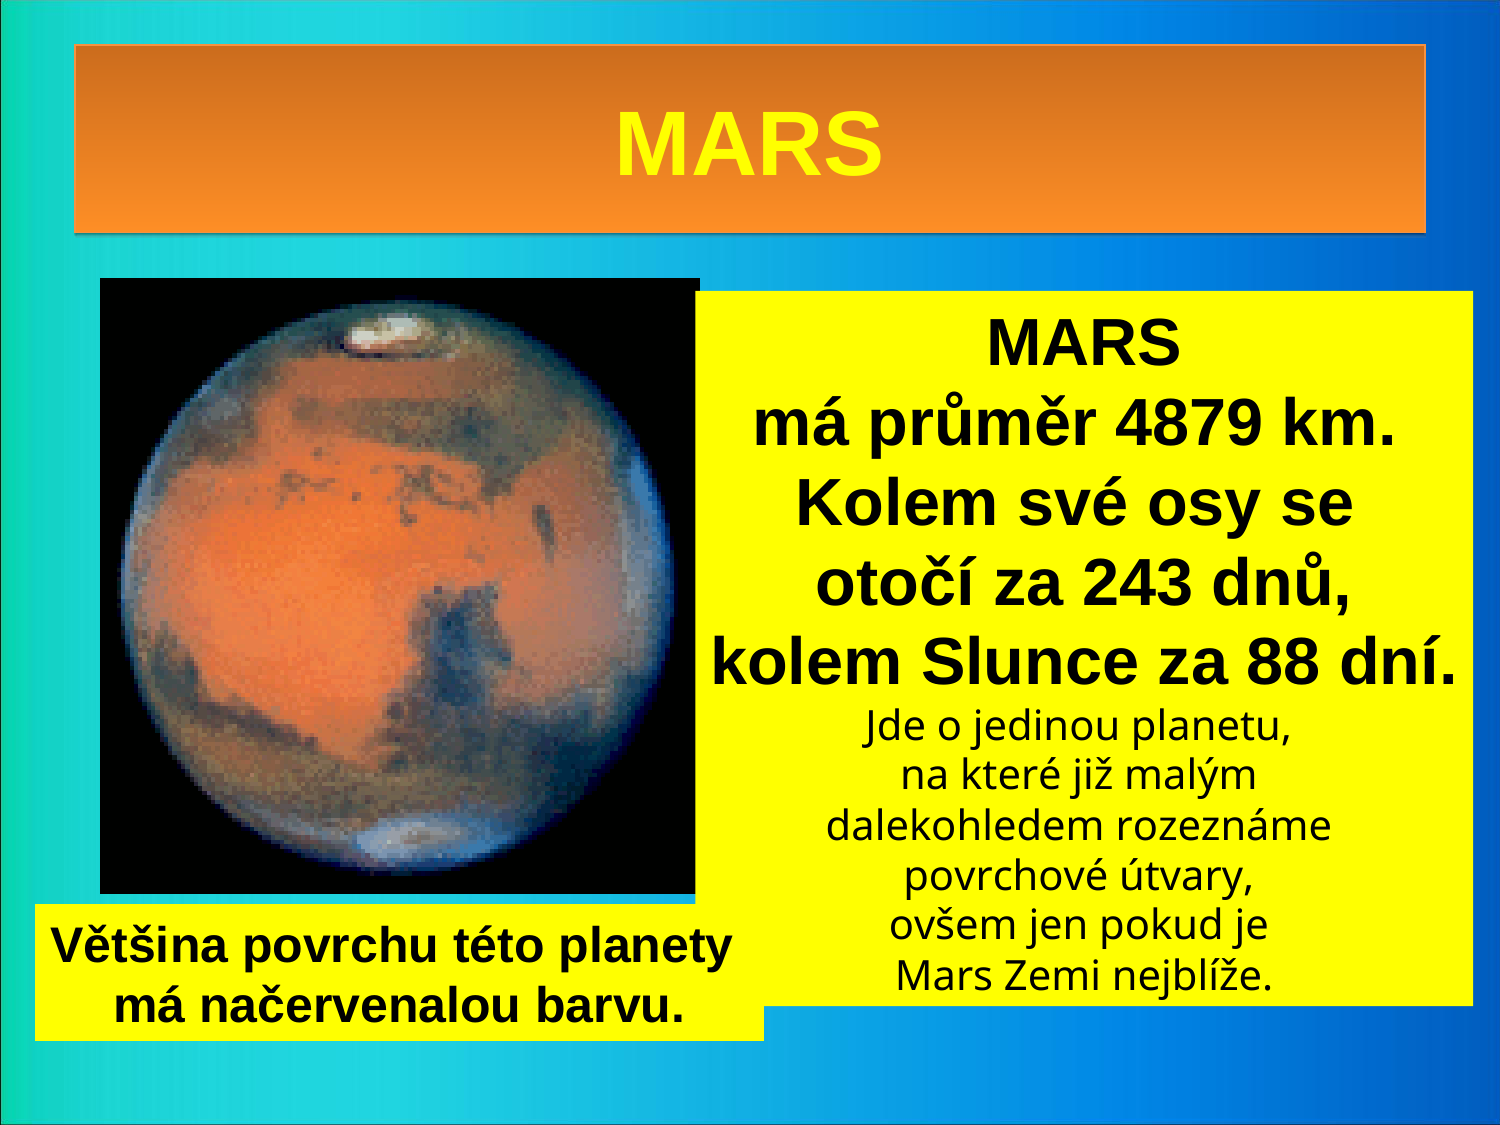

# MARS
MARS
má průměr 4879 km.
Kolem své osy se
otočí za 243 dnů,
kolem Slunce za 88 dní.
Jde o jedinou planetu,
na které již malým
dalekohledem rozeznáme
povrchové útvary,
ovšem jen pokud je
Mars Zemi nejblíže.
Většina povrchu této planety
má načervenalou barvu.